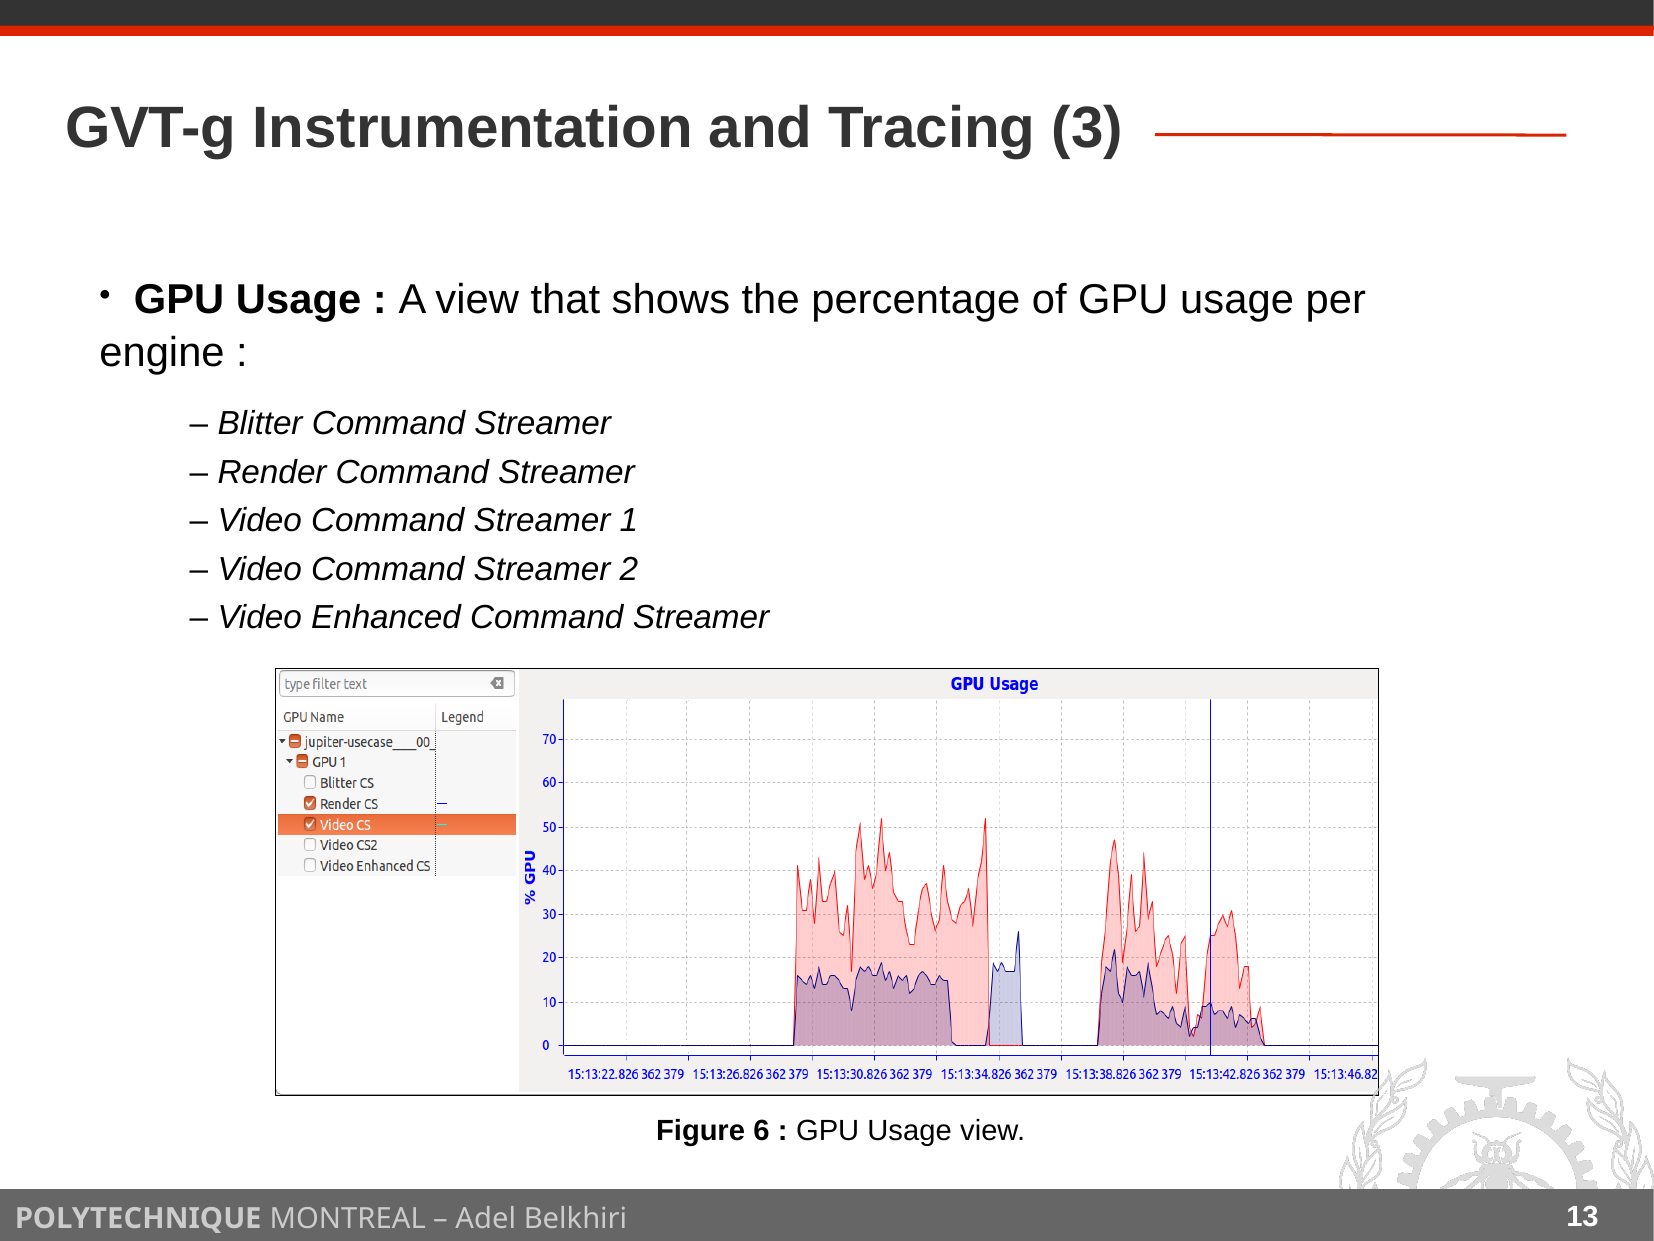

GVT-g Instrumentation and Tracing (3)
 GPU Usage : A view that shows the percentage of GPU usage per engine :
– Blitter Command Streamer
– Render Command Streamer
– Video Command Streamer 1
– Video Command Streamer 2
– Video Enhanced Command Streamer
Figure 6 : GPU Usage view.
POLYTECHNIQUE MONTREAL – Adel Belkhiri
13